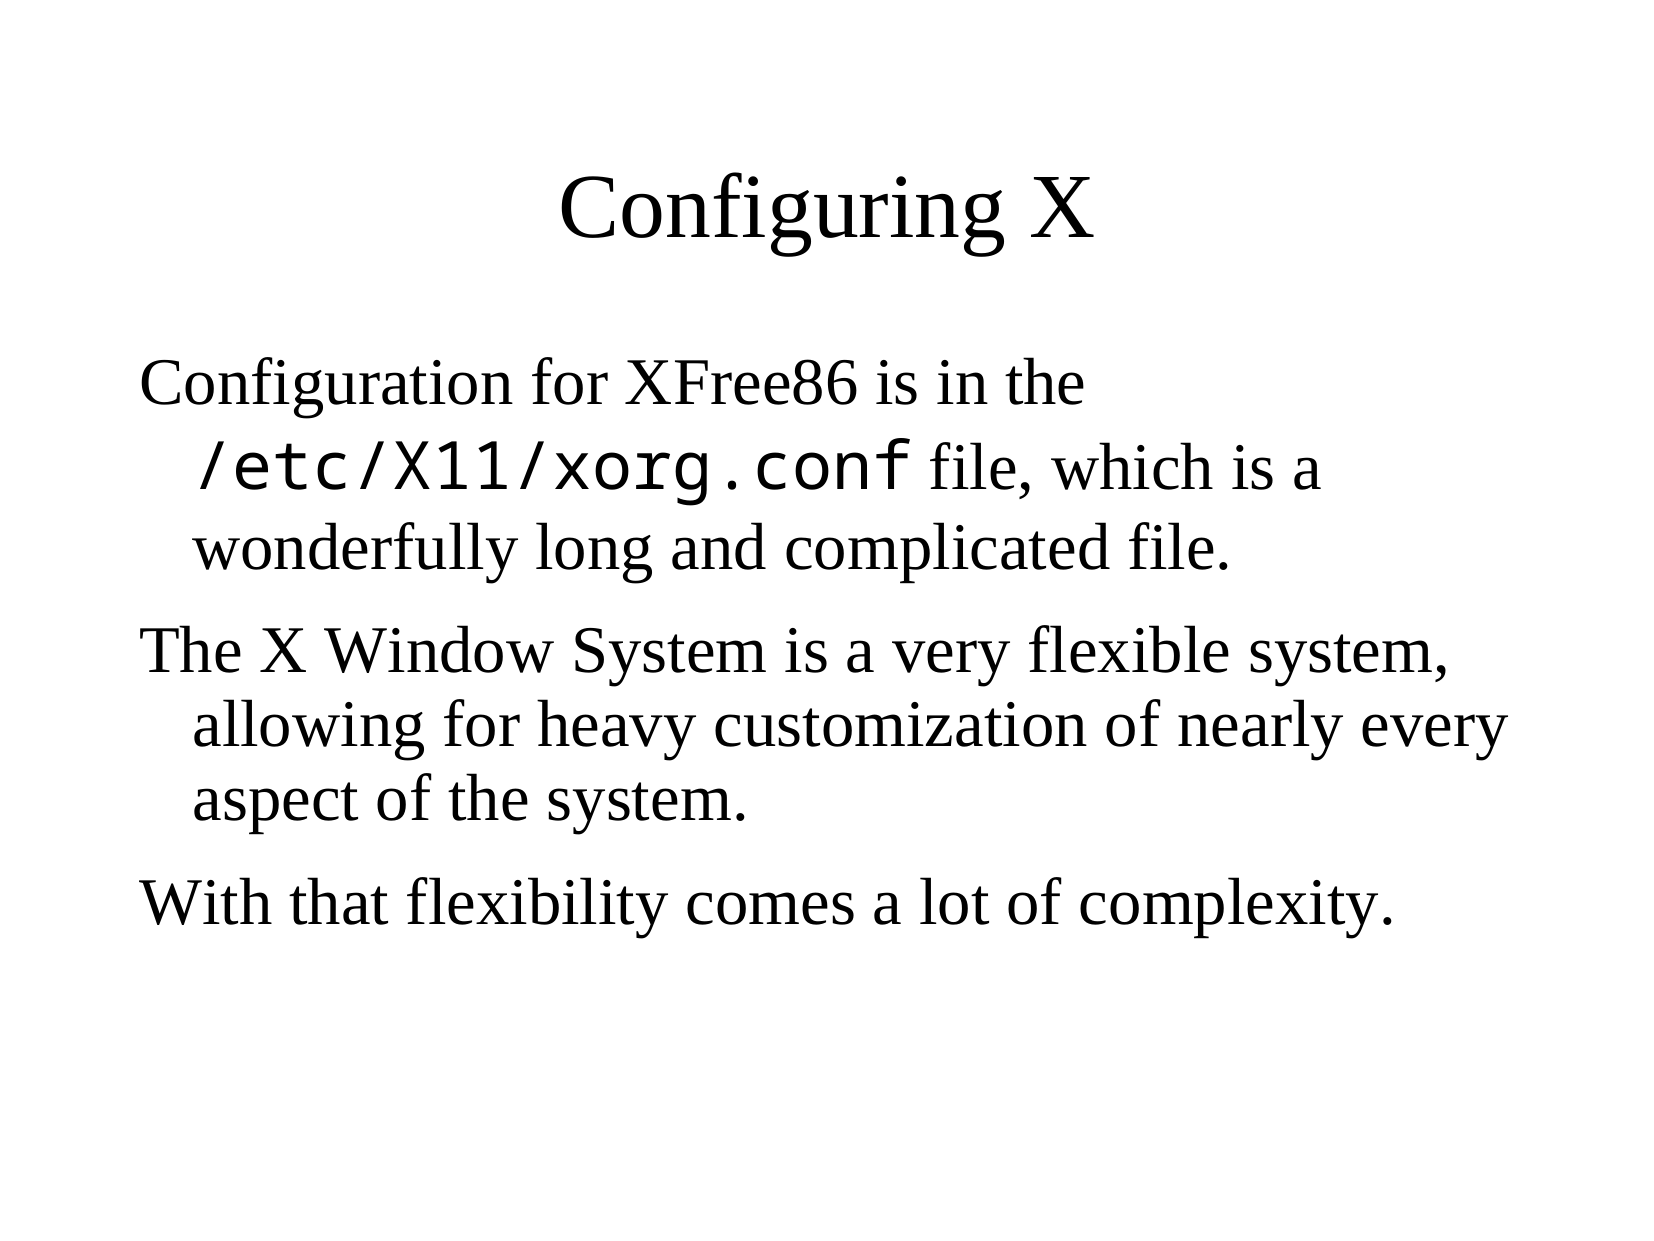

# Configuring X
Configuration for XFree86 is in the
/etc/X11/xorg.conf file, which is a wonderfully long and complicated file.
The X Window System is a very flexible system, allowing for heavy customization of nearly every aspect of the system.
With that flexibility comes a lot of complexity.